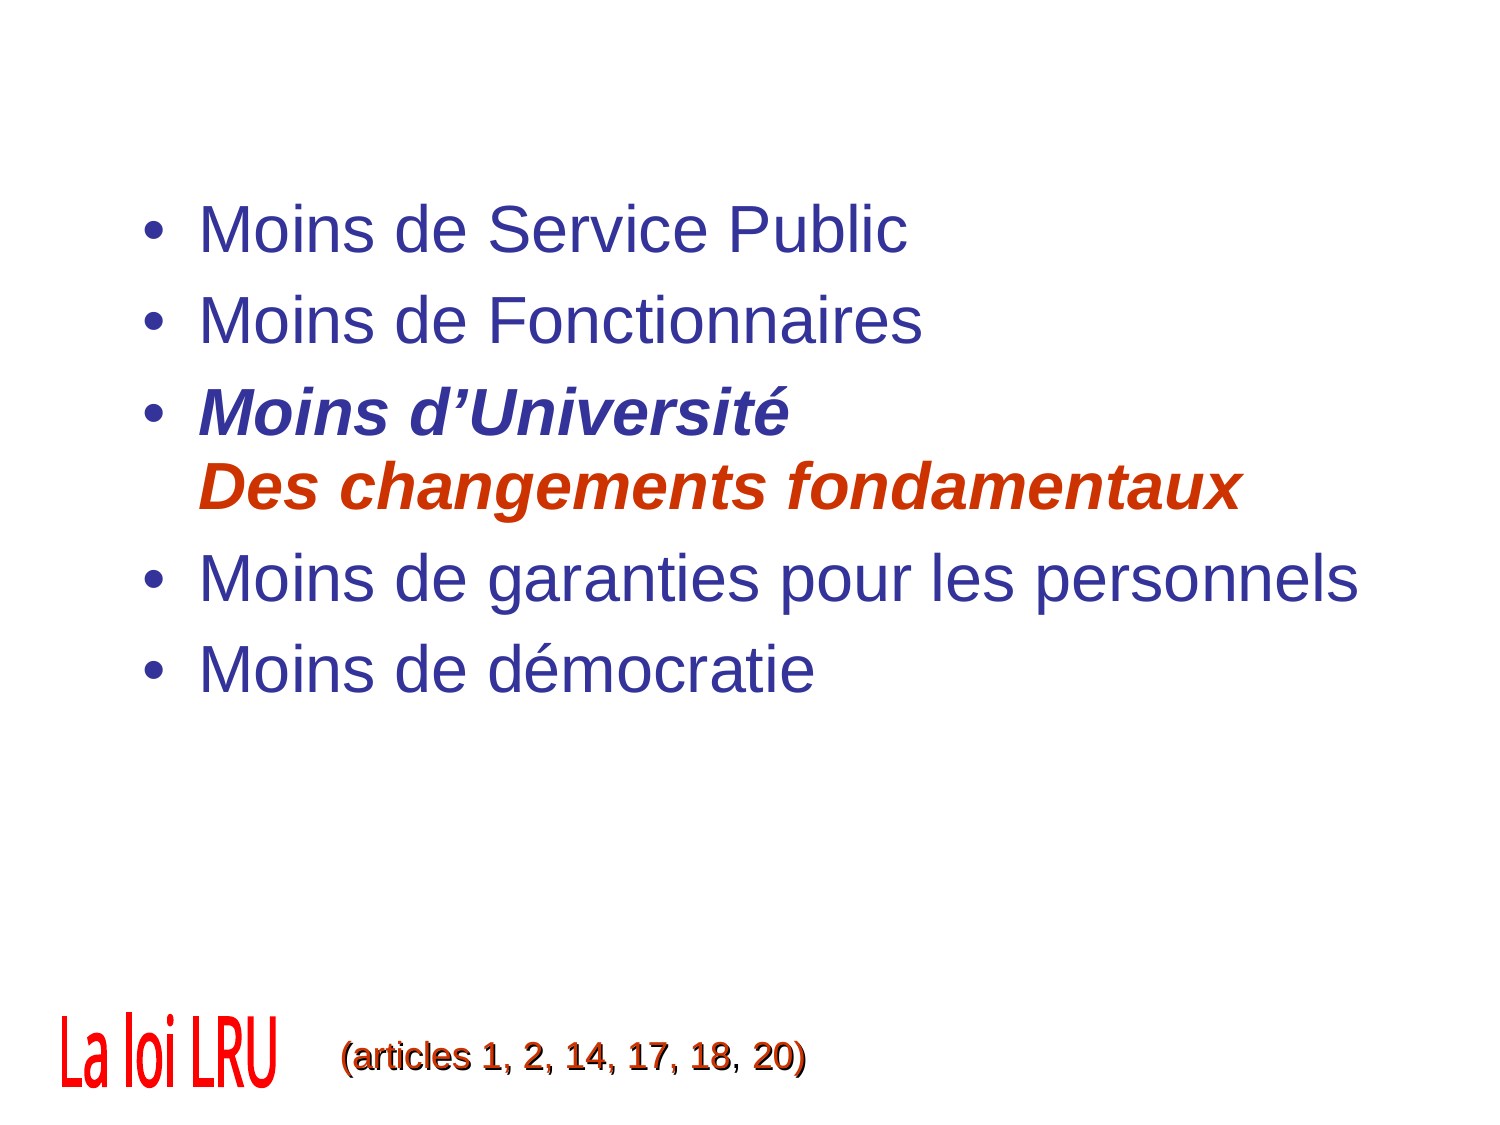

# Moins de Service Public
Moins de Fonctionnaires
Moins d’Université
Des changements fondamentaux
Moins de garanties pour les personnels
Moins de démocratie
La loi LRU
(articles 1, 2, 14, 17, 18, 20)